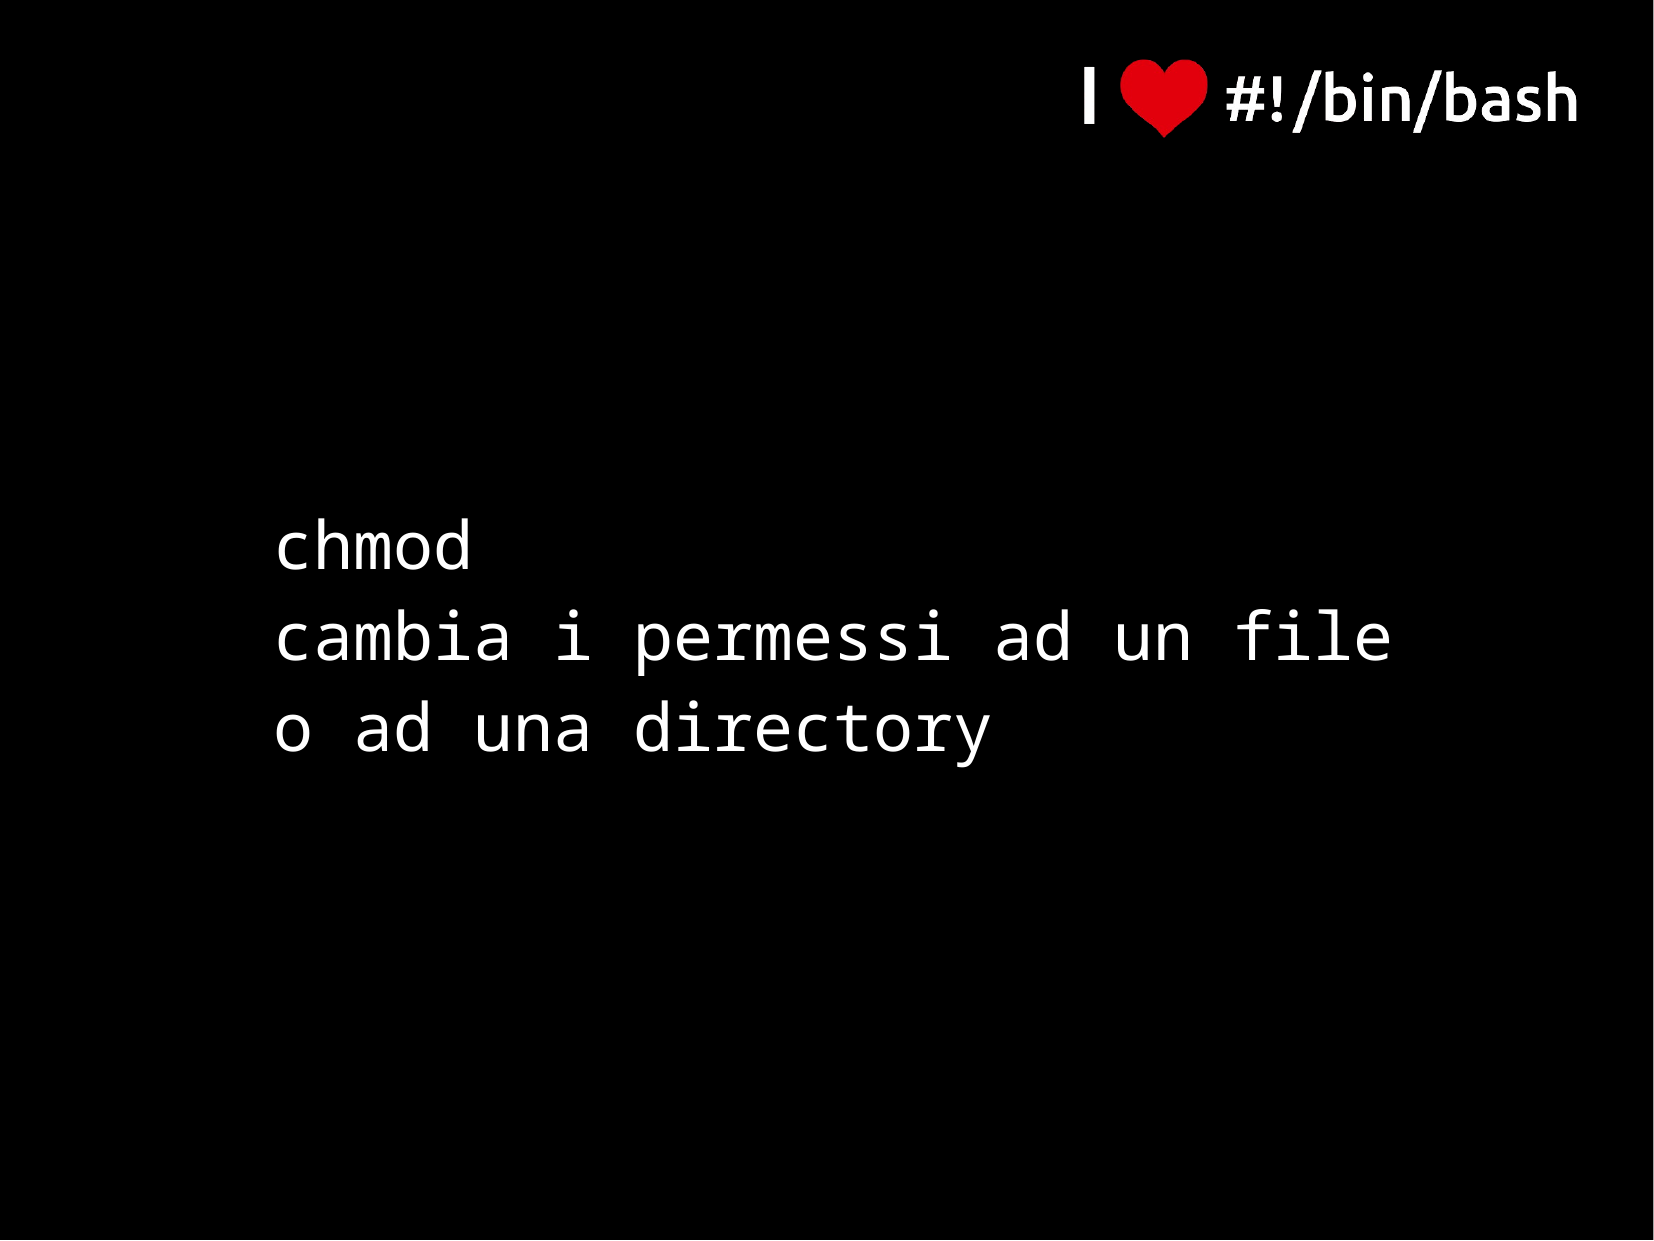

chmod
cambia i permessi ad un file
o ad una directory